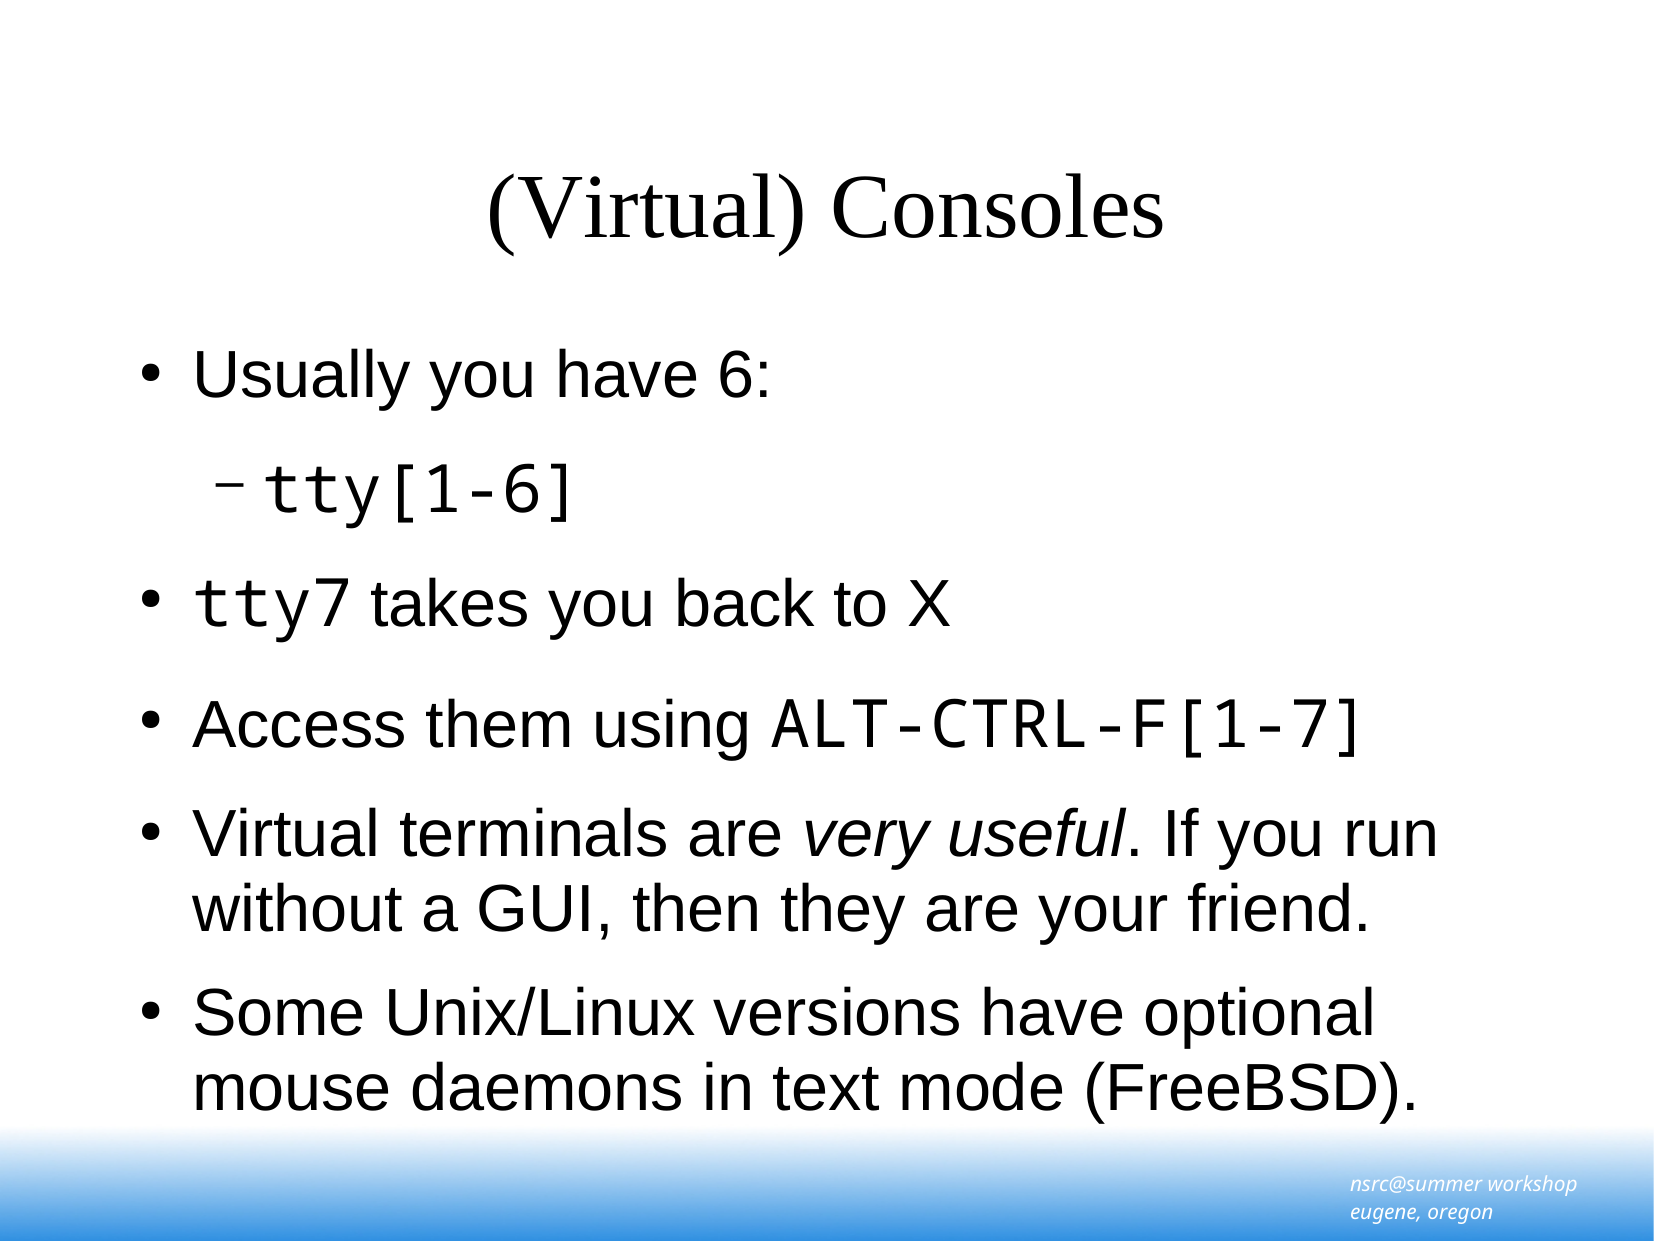

# (Virtual) Consoles
Usually you have 6:
tty[1-6]
tty7 takes you back to X
Access them using ALT-CTRL-F[1-7]
Virtual terminals are very useful. If you run without a GUI, then they are your friend.
Some Unix/Linux versions have optional mouse daemons in text mode (FreeBSD).